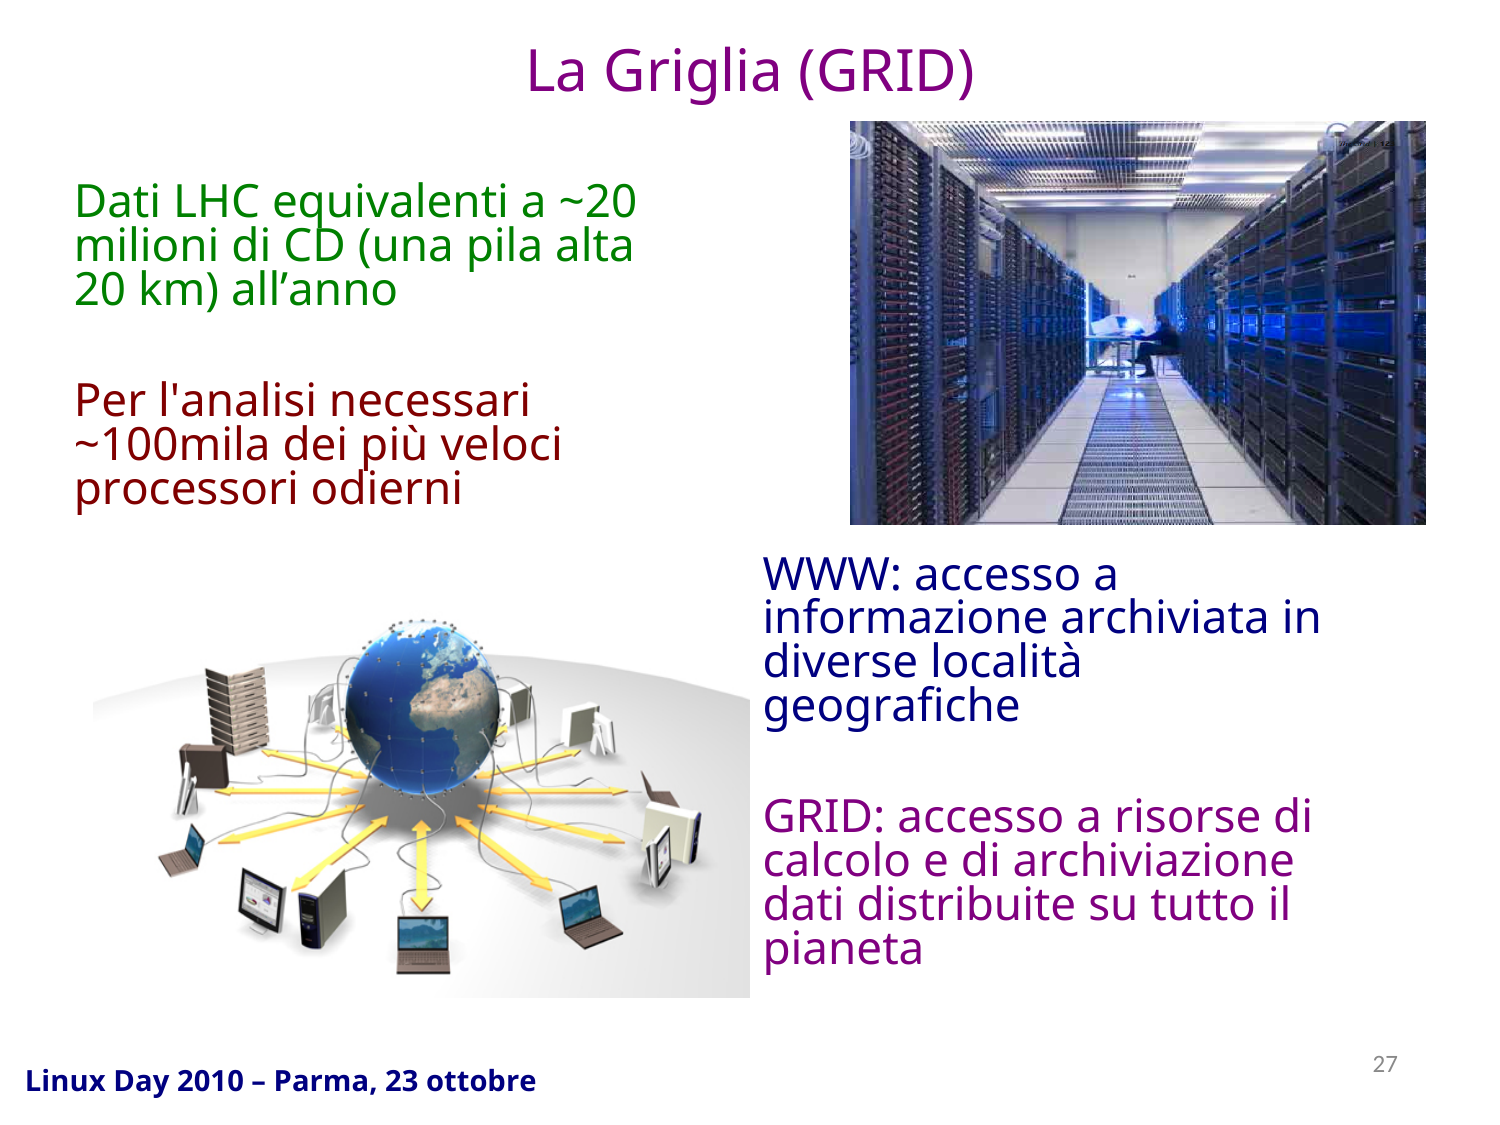

La Griglia (GRID)‏
Dati LHC equivalenti a ~20 milioni di CD (una pila alta 20 km) all’anno
Per l'analisi necessari ~100mila dei più veloci processori odierni
WWW: accesso a informazione archiviata in diverse località geografiche
GRID: accesso a risorse di calcolo e di archiviazione dati distribuite su tutto il pianeta
27